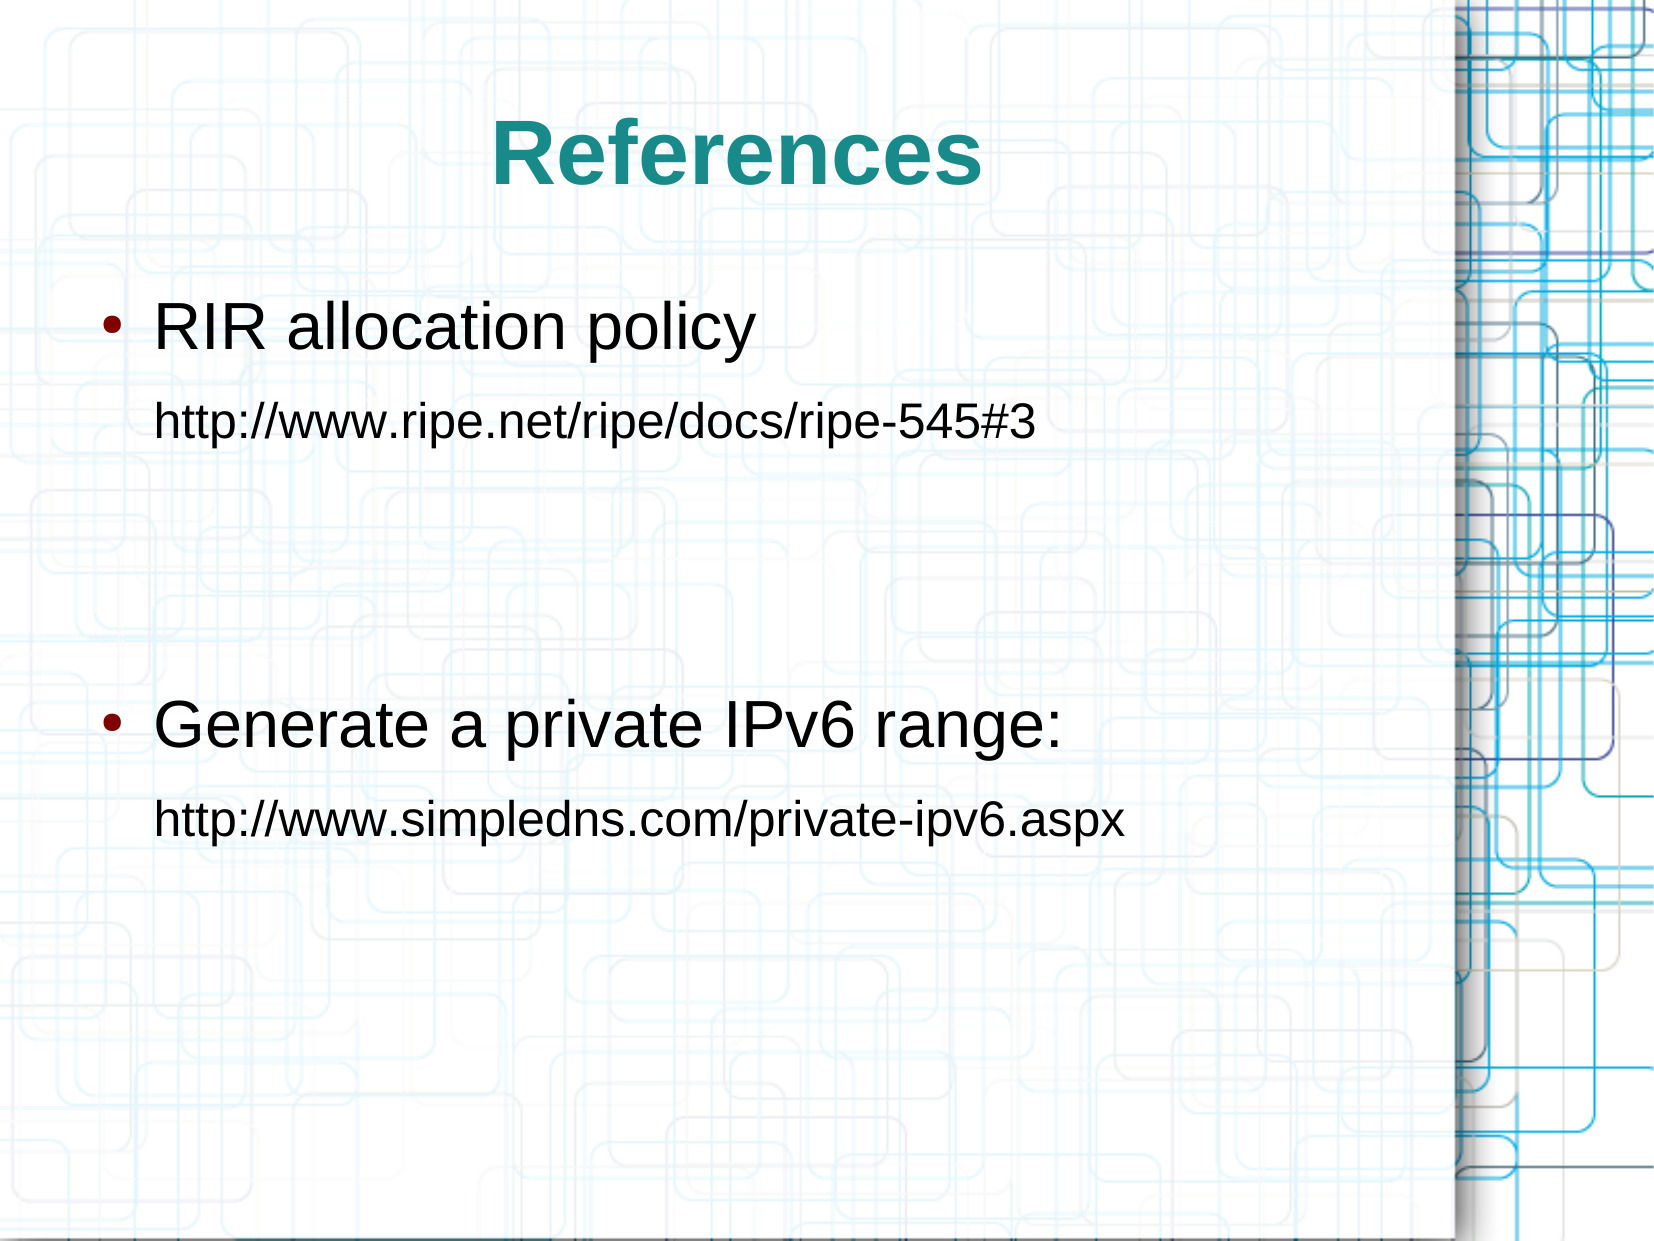

# References
RIR allocation policy
http://www.ripe.net/ripe/docs/ripe-545#3
Generate a private IPv6 range:
http://www.simpledns.com/private-ipv6.aspx